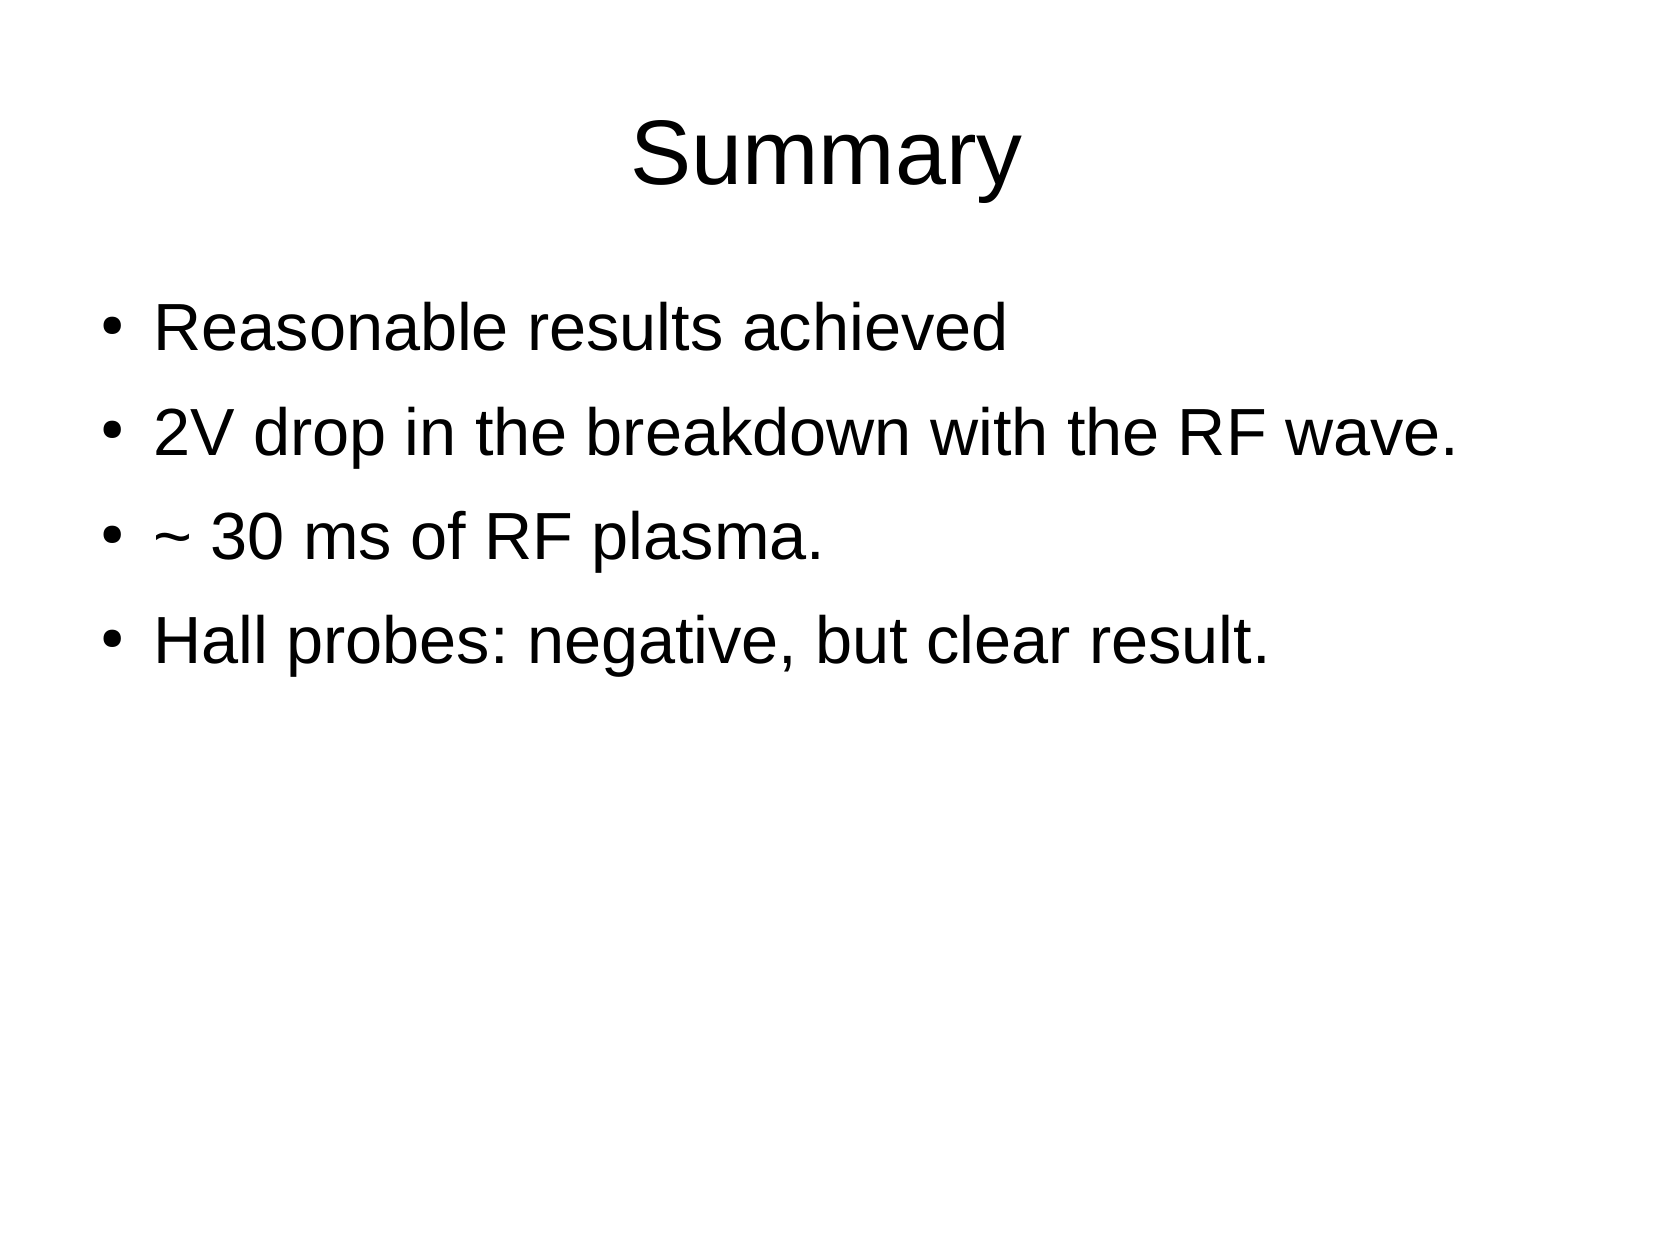

# Summary
Reasonable results achieved
2V drop in the breakdown with the RF wave.
~ 30 ms of RF plasma.
Hall probes: negative, but clear result.